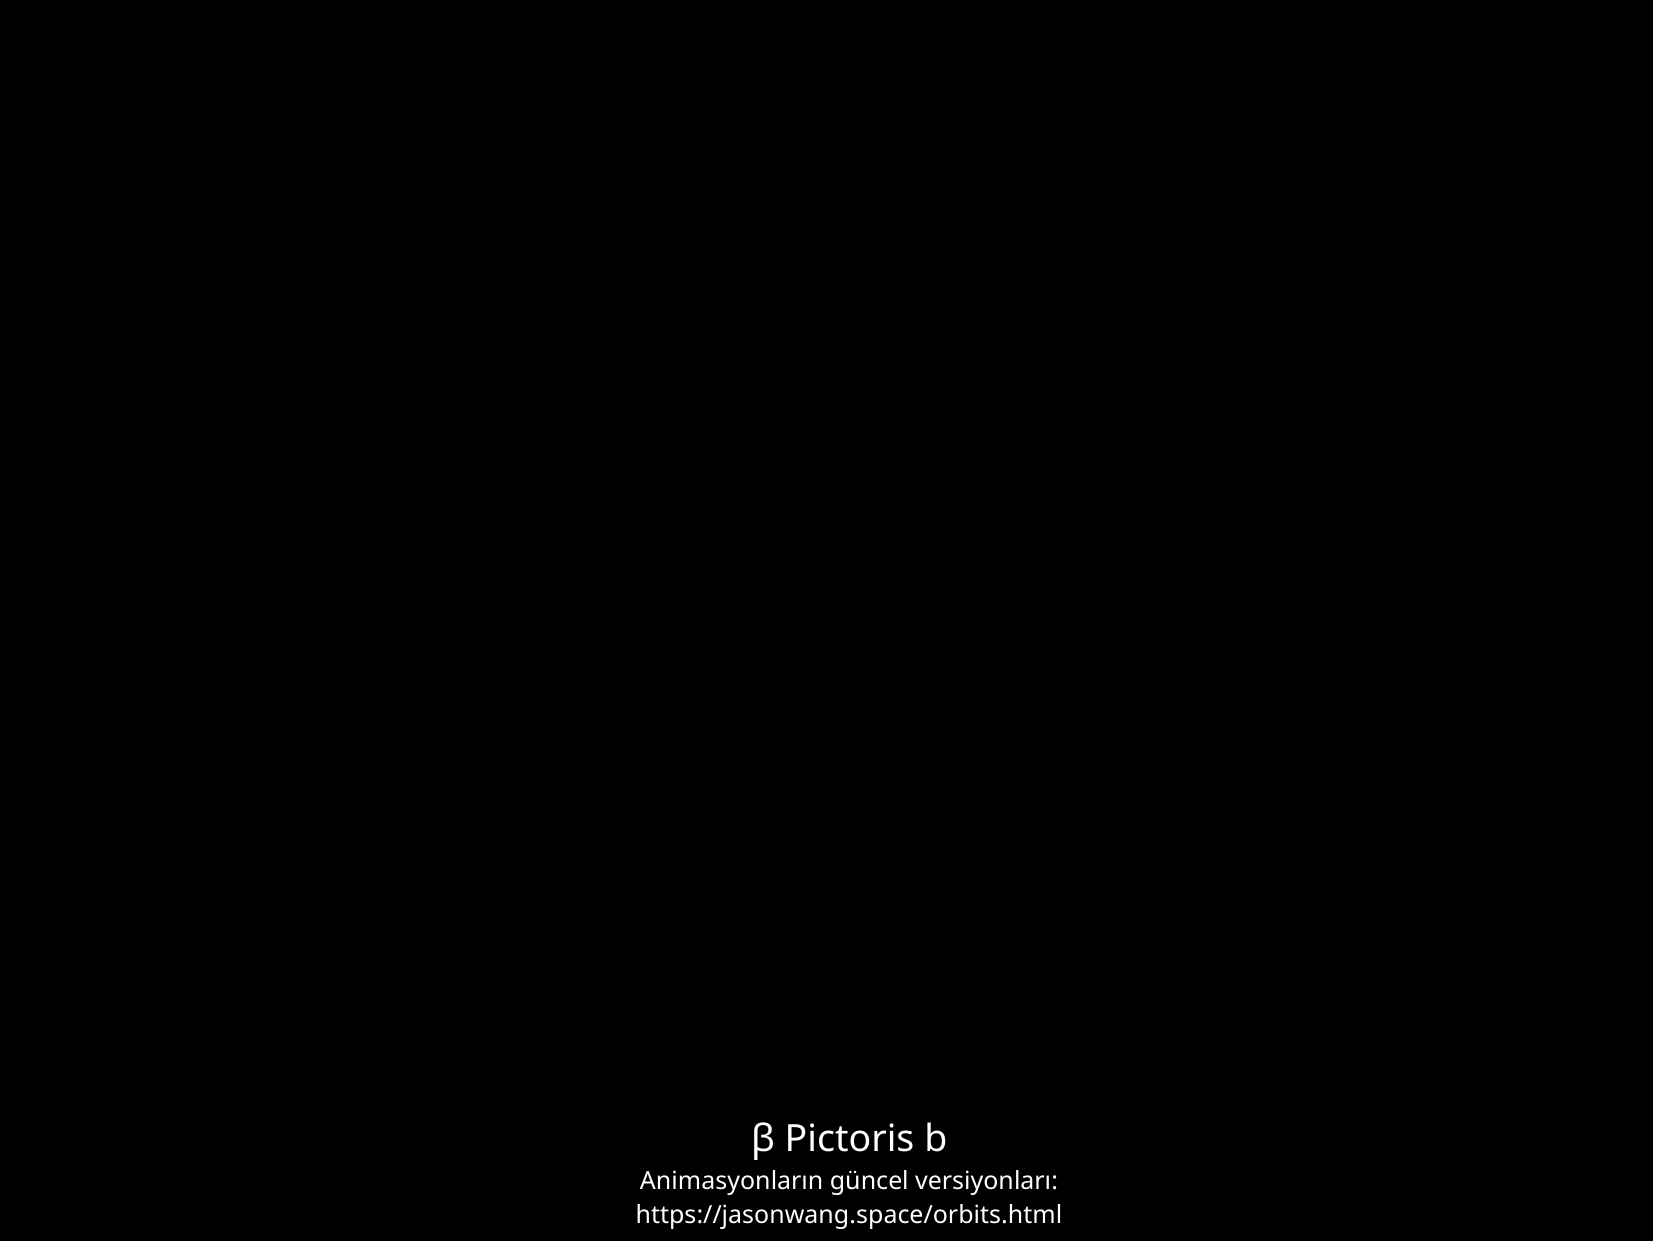

β Pictoris b
Animasyonların güncel versiyonları: https://jasonwang.space/orbits.html